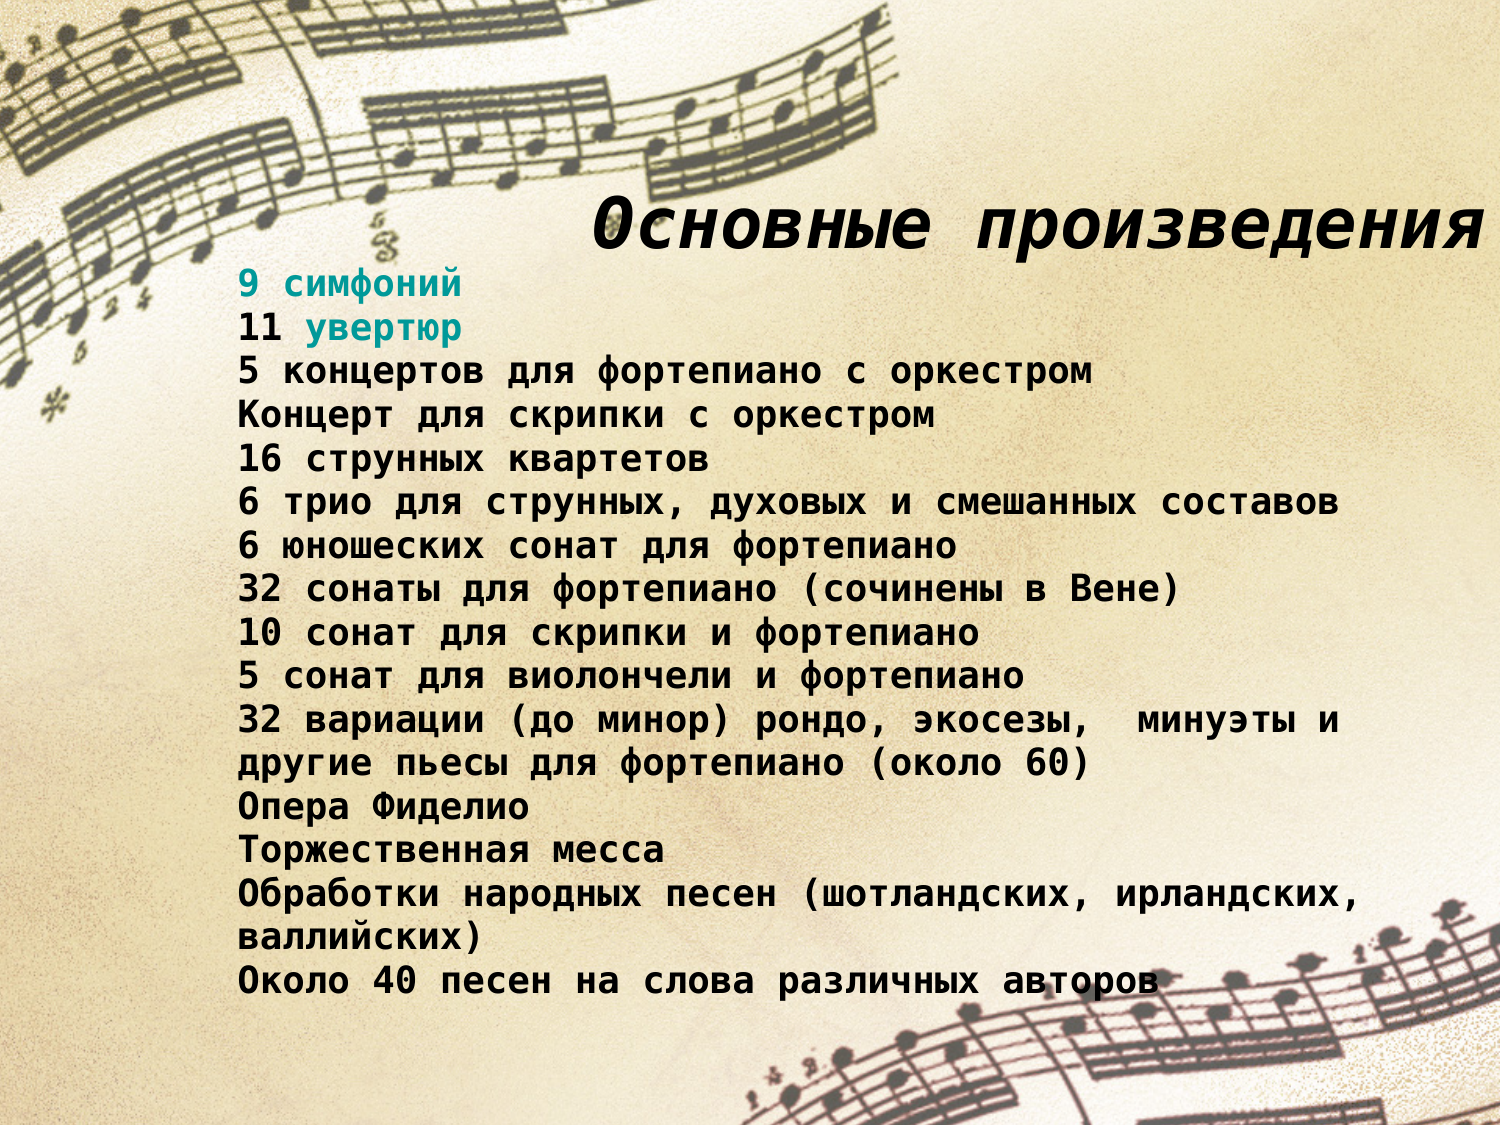

# Основные произведения
9 симфоний
11 увертюр
5 концертов для фортепиано с оркестром
Концерт для скрипки с оркестром
16 струнных квартетов
6 трио для струнных, духовых и смешанных составов
6 юношеских сонат для фортепиано
32 сонаты для фортепиано (сочинены в Вене)
10 сонат для скрипки и фортепиано
5 сонат для виолончели и фортепиано
32 вариации (до минор) рондо, экосезы, минуэты и другие пьесы для фортепиано (около 60)
Опера Фиделио
Торжественная месса
Обработки народных песен (шотландских, ирландских, валлийских)
Около 40 песен на слова различных авторов